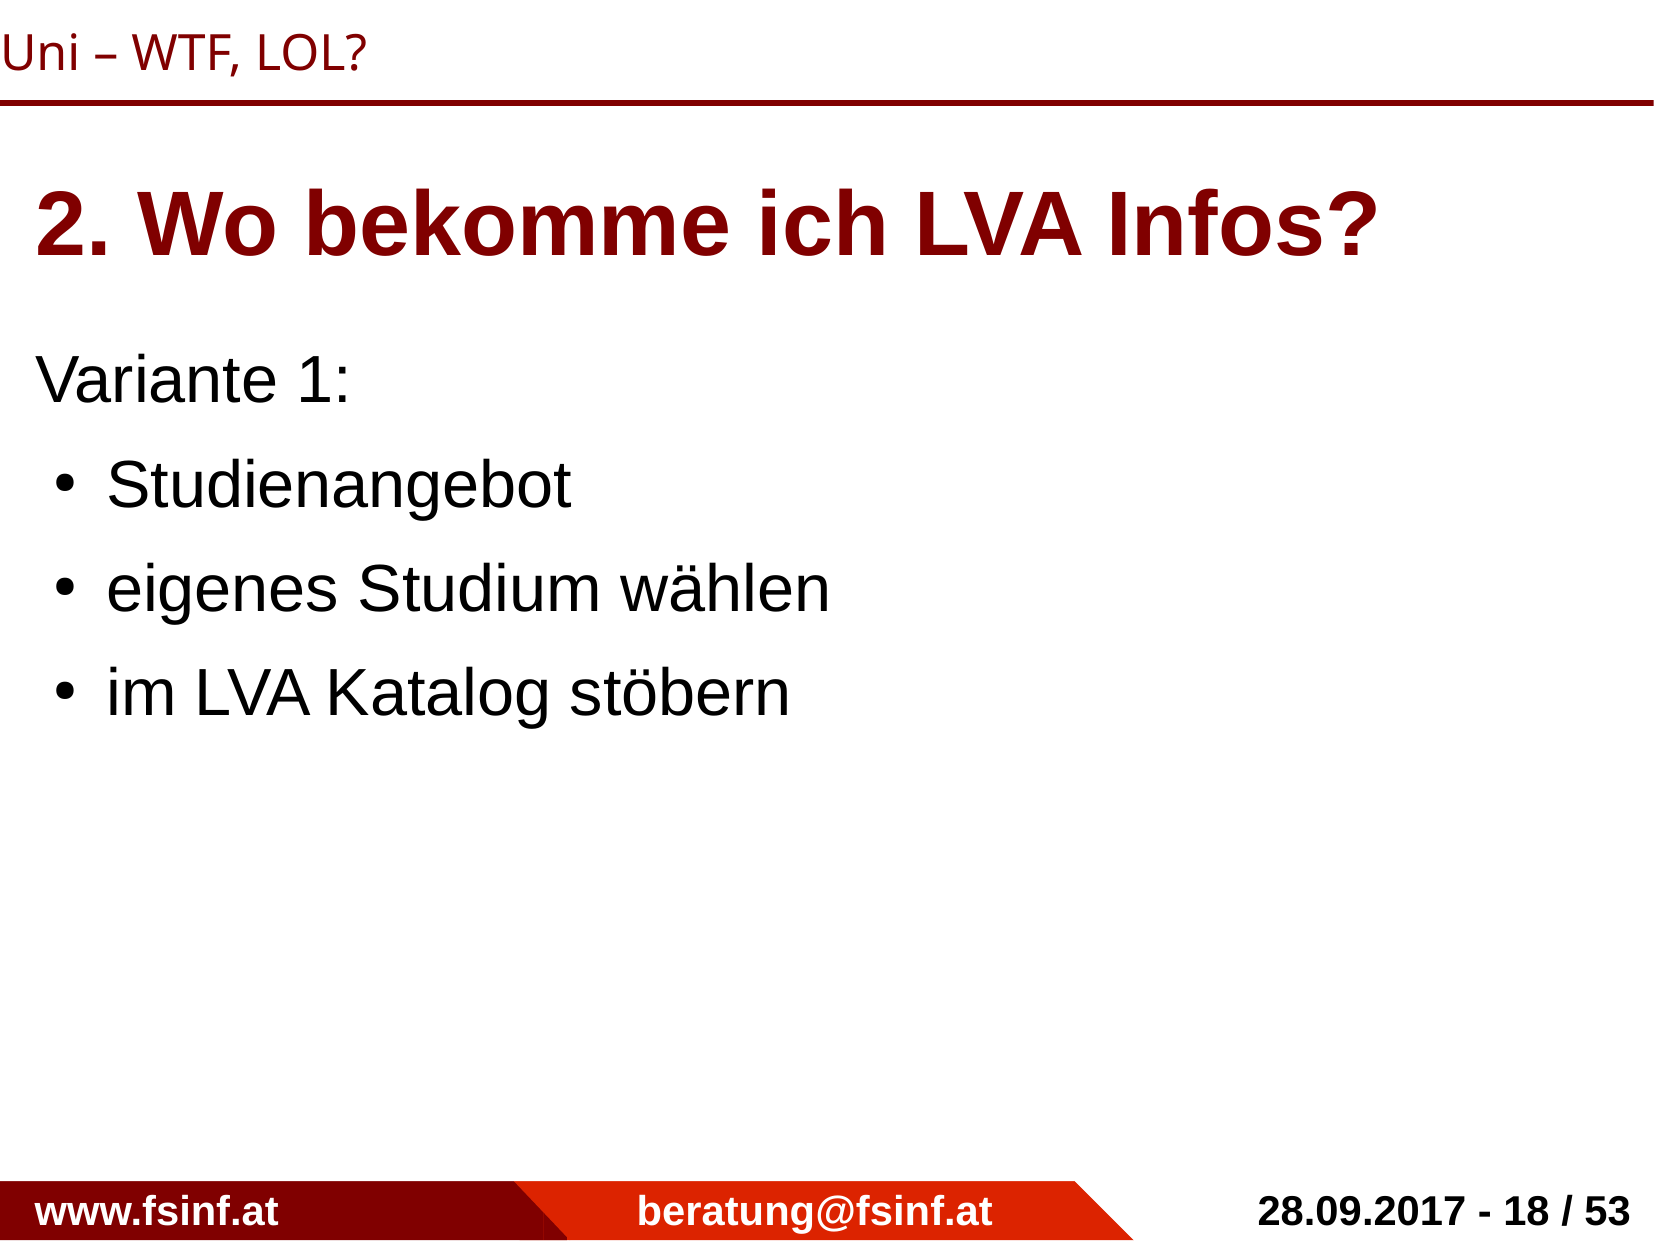

# 2. Wo bekomme ich LVA Infos?
Variante 1:
Studienangebot
eigenes Studium wählen
im LVA Katalog stöbern